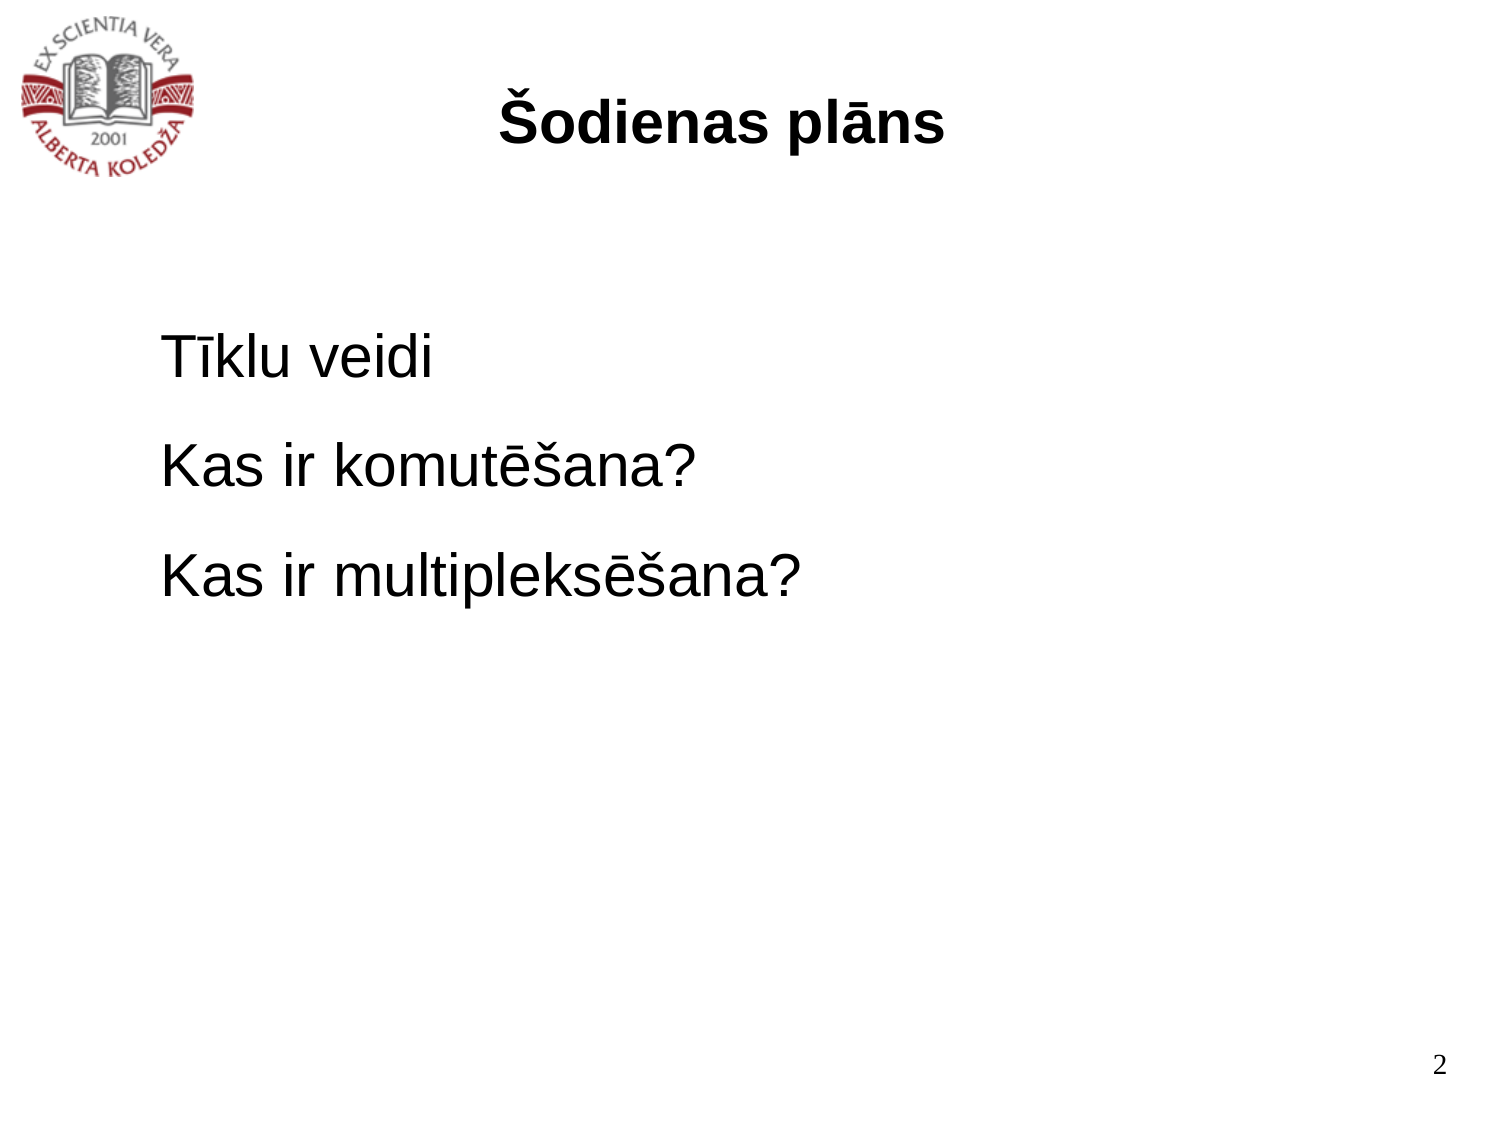

# Šodienas plāns
Tīklu veidi
Kas ir komutēšana?
Kas ir multipleksēšana?
1